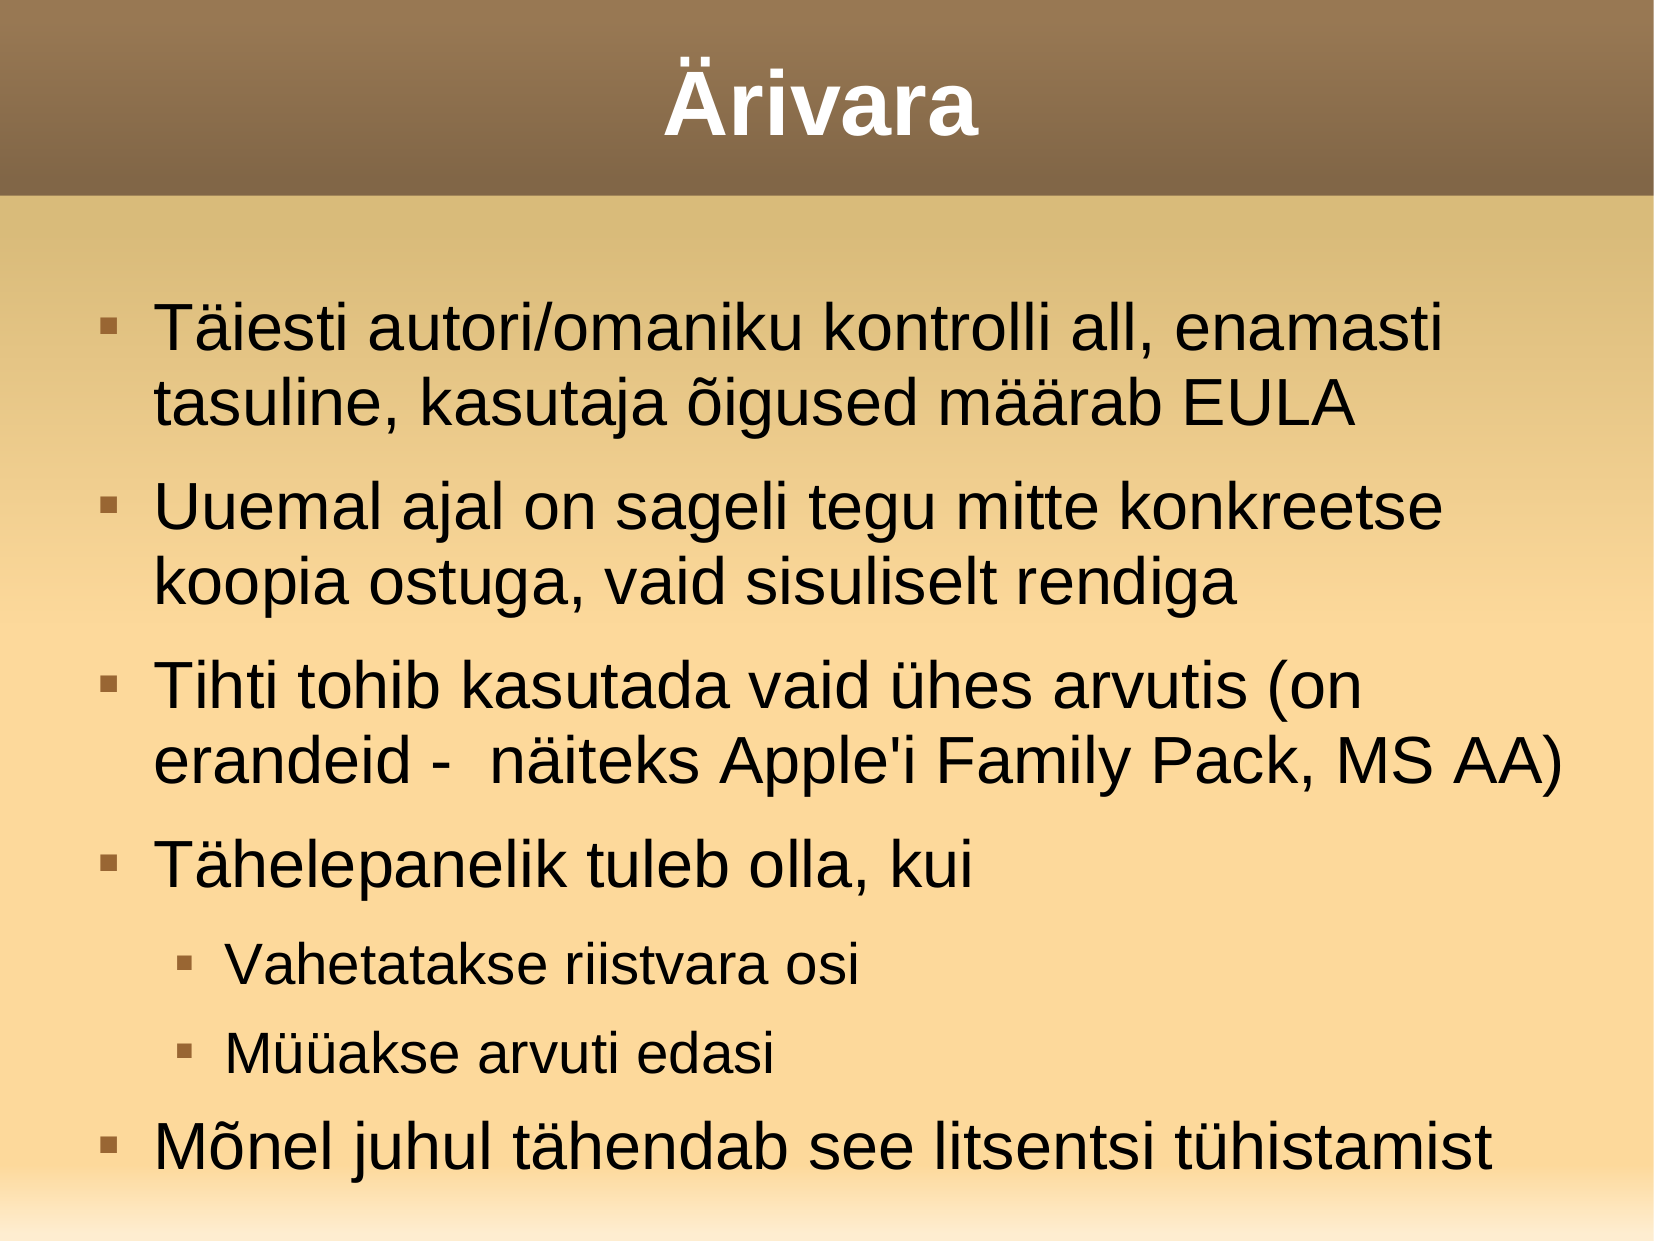

# Ärivara
Täiesti autori/omaniku kontrolli all, enamasti tasuline, kasutaja õigused määrab EULA
Uuemal ajal on sageli tegu mitte konkreetse koopia ostuga, vaid sisuliselt rendiga
Tihti tohib kasutada vaid ühes arvutis (on erandeid - näiteks Apple'i Family Pack, MS AA)
Tähelepanelik tuleb olla, kui
Vahetatakse riistvara osi
Müüakse arvuti edasi
Mõnel juhul tähendab see litsentsi tühistamist